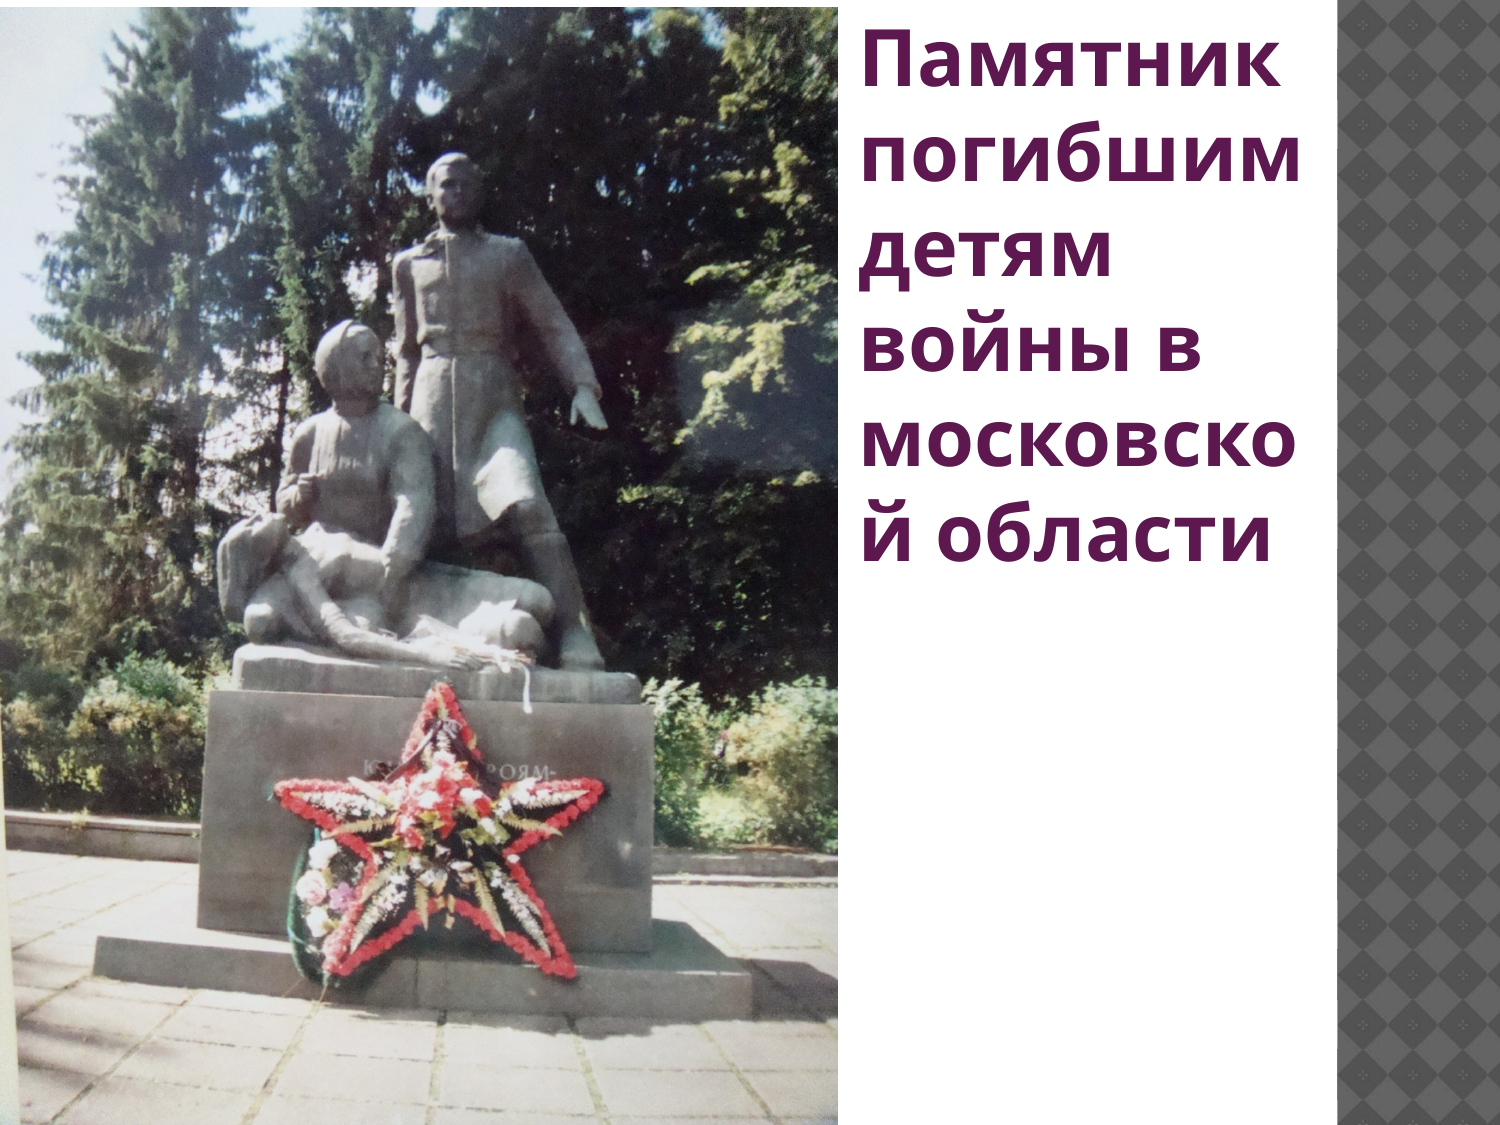

# Памятник погибшим детям войны в московской области